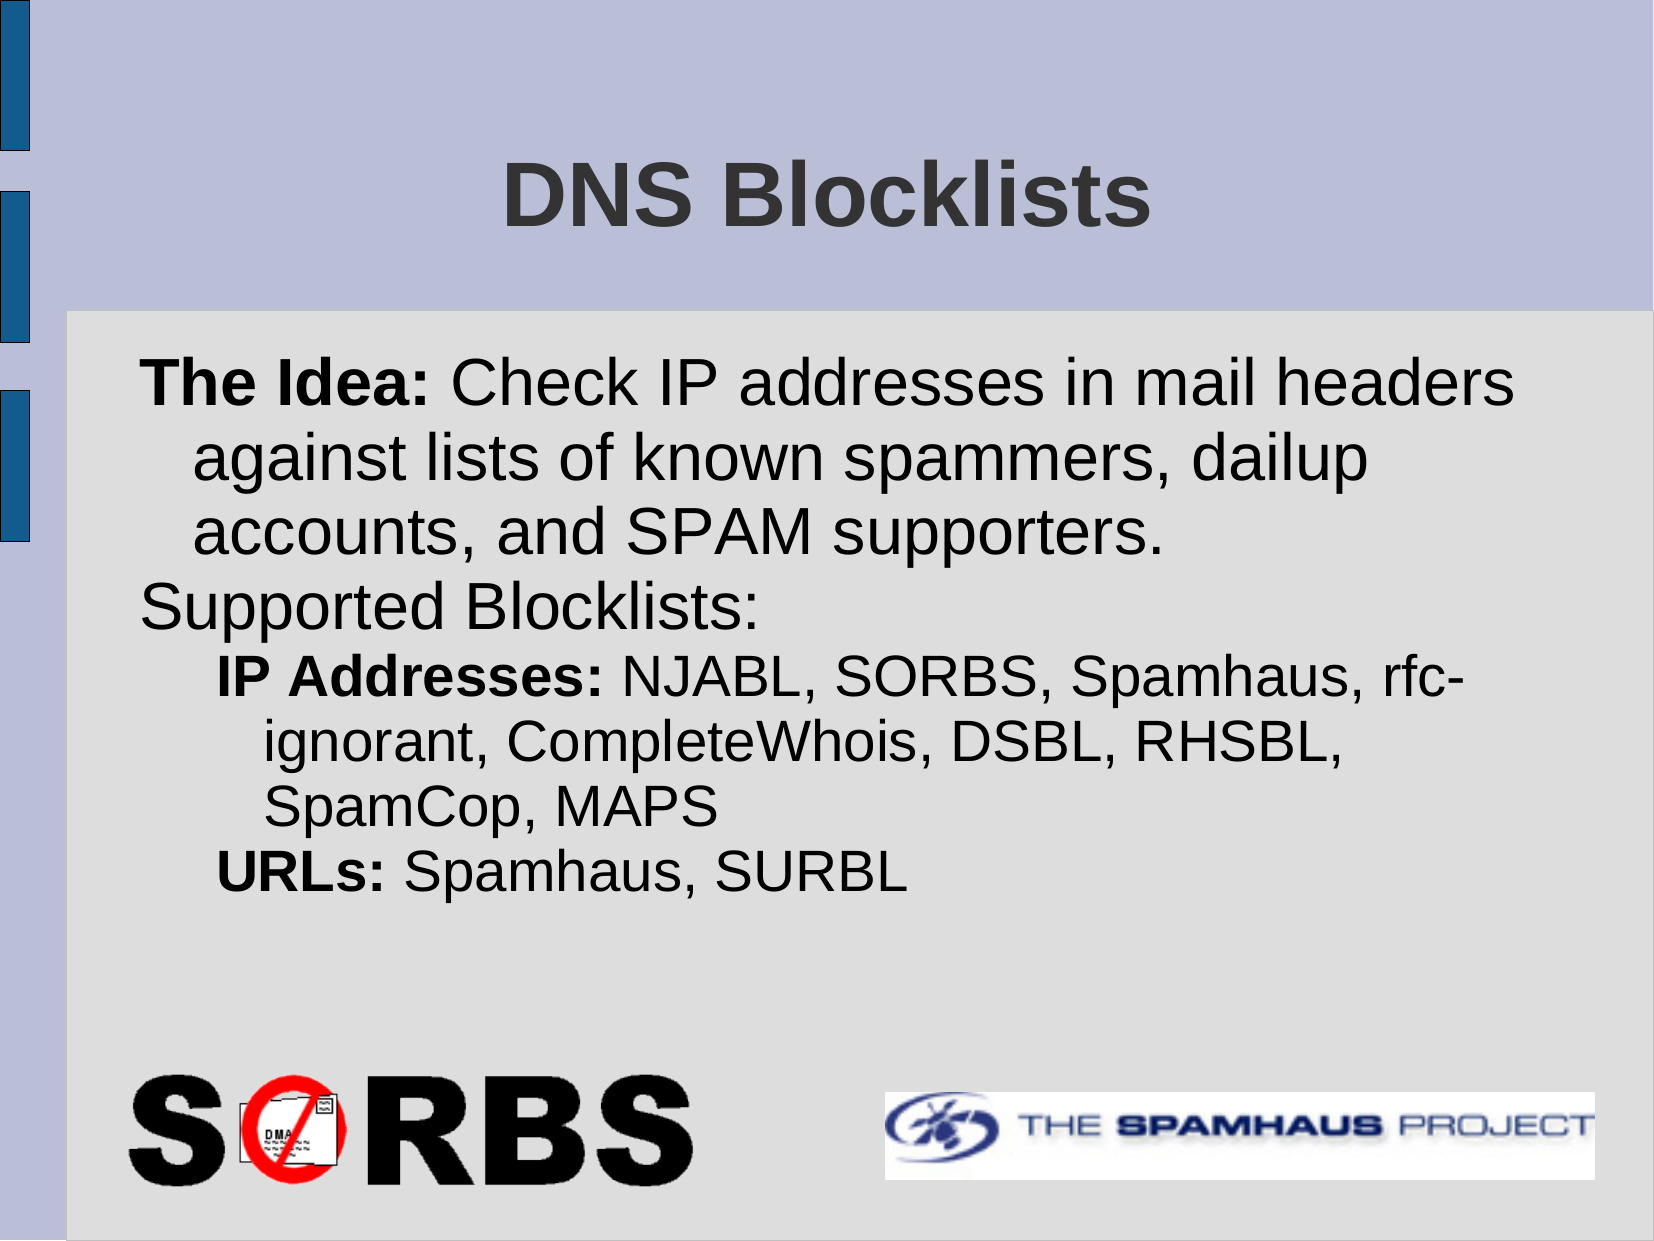

# DNS Blocklists
The Idea: Check IP addresses in mail headers against lists of known spammers, dailup accounts, and SPAM supporters.
Supported Blocklists:
IP Addresses: NJABL, SORBS, Spamhaus, rfc-ignorant, CompleteWhois, DSBL, RHSBL, SpamCop, MAPS
URLs: Spamhaus, SURBL